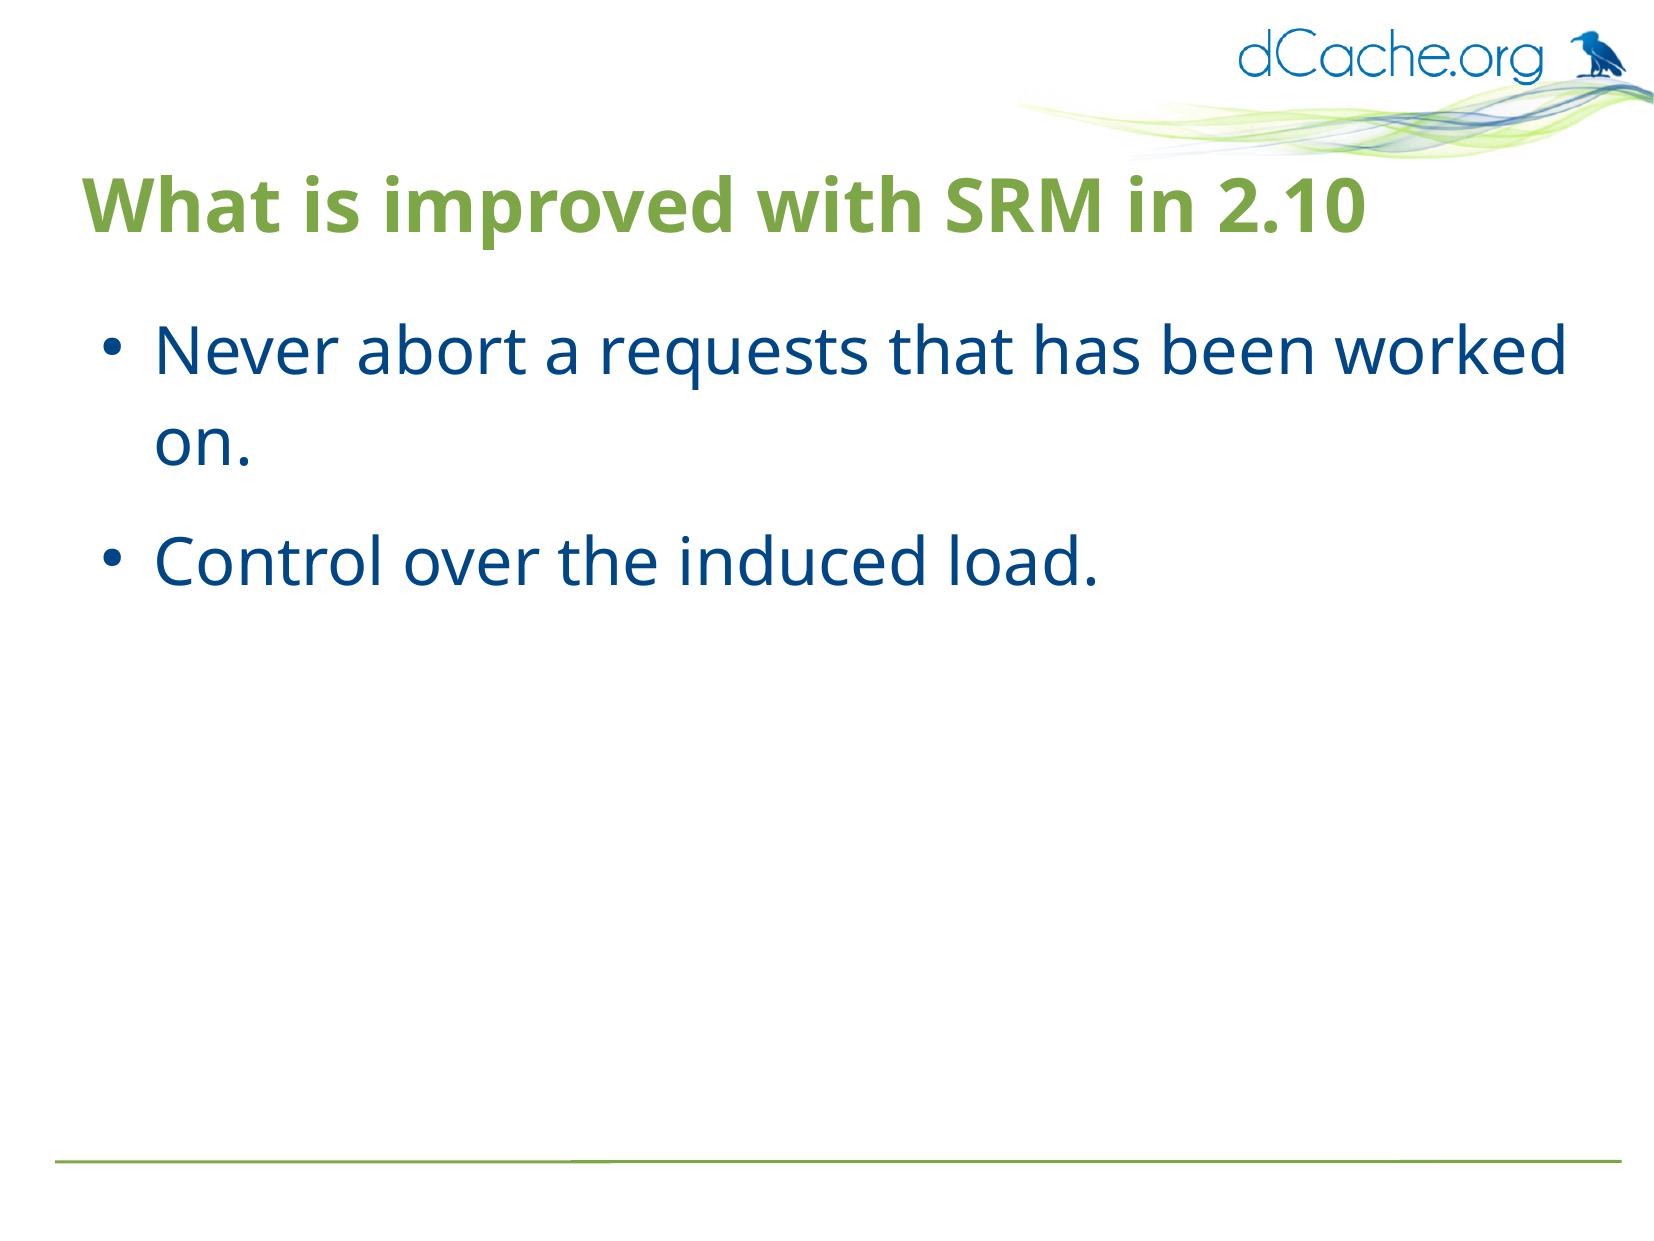

# What is improved with SRM in 2.10
Never abort a requests that has been worked on.
Control over the induced load.